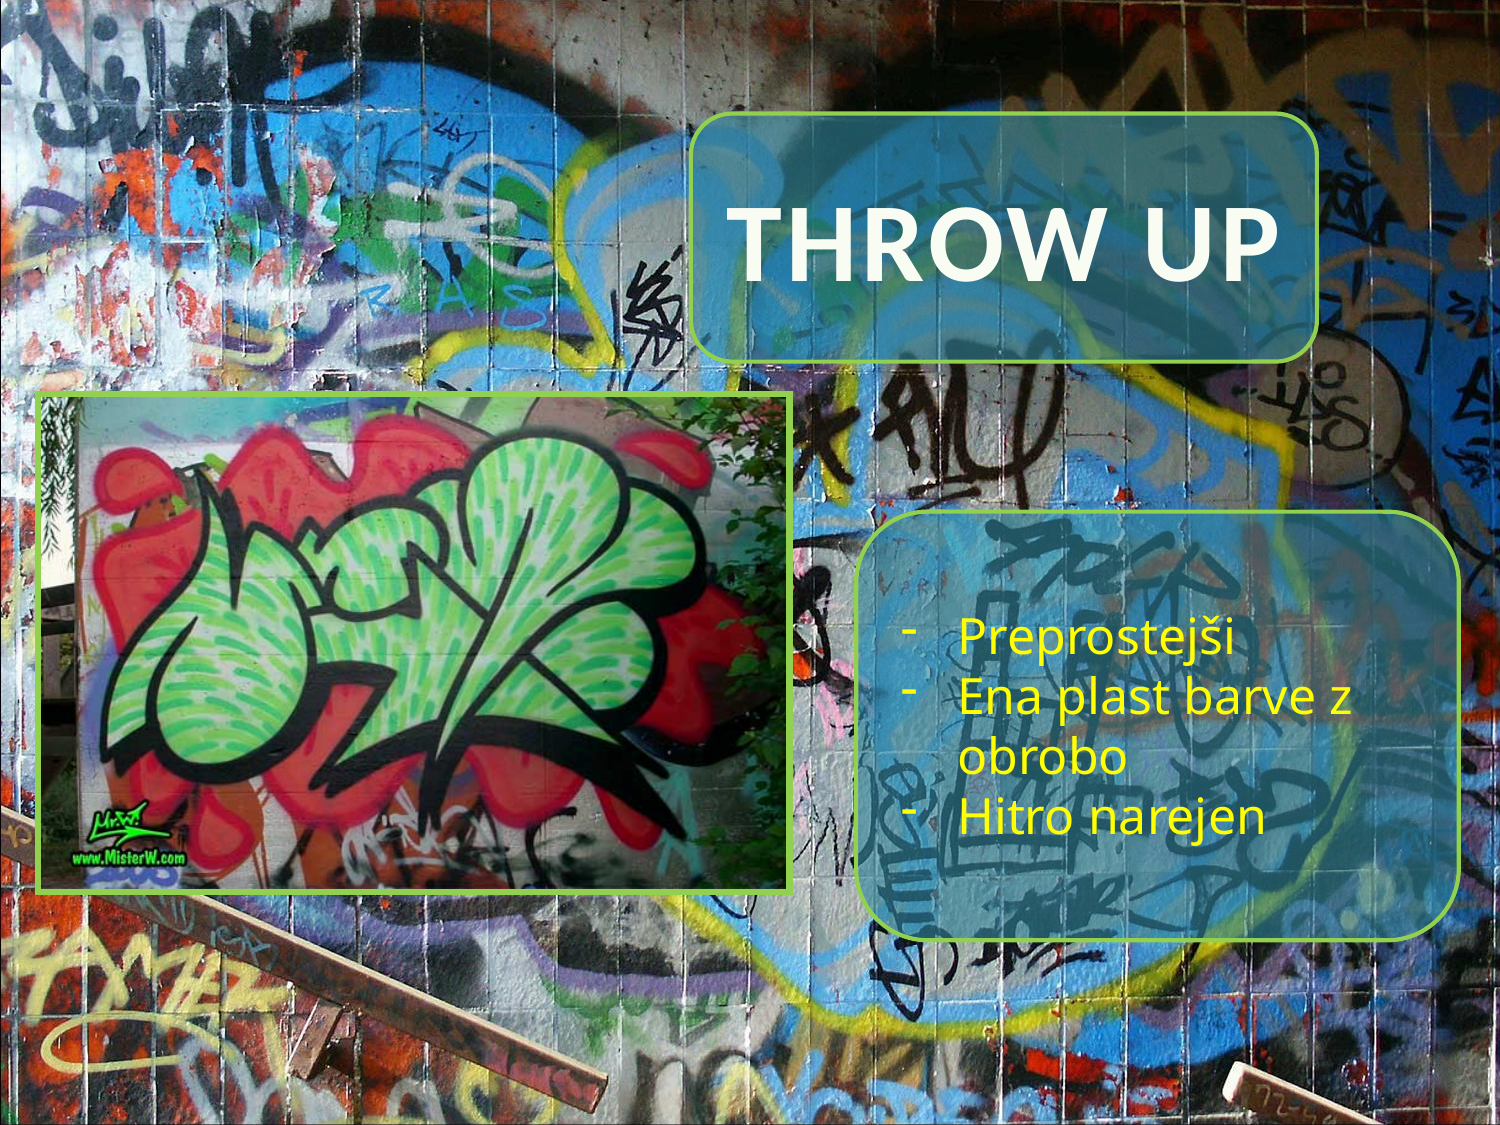

THROW UP
Preprostejši
Ena plast barve z obrobo
Hitro narejen